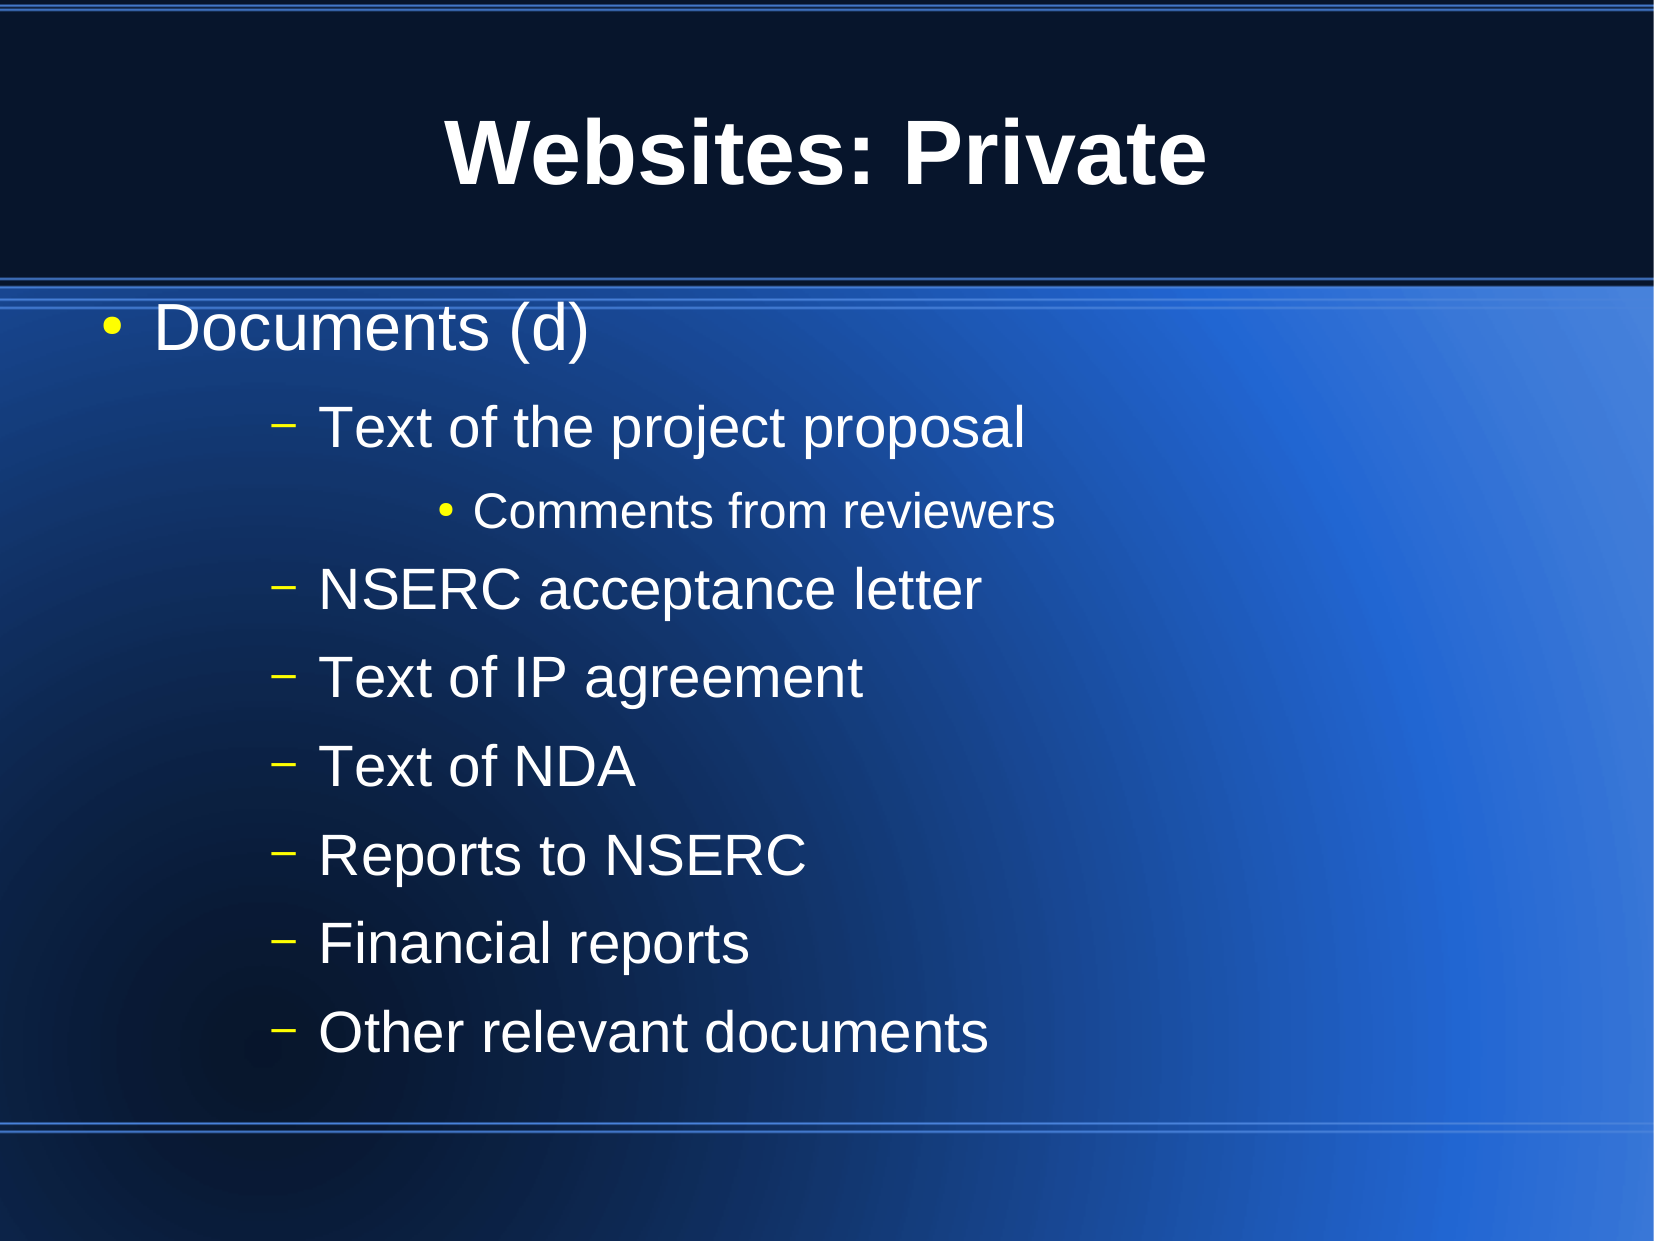

# Websites: Private
Documents (d)
Text of the project proposal
Comments from reviewers
NSERC acceptance letter
Text of IP agreement
Text of NDA
Reports to NSERC
Financial reports
Other relevant documents